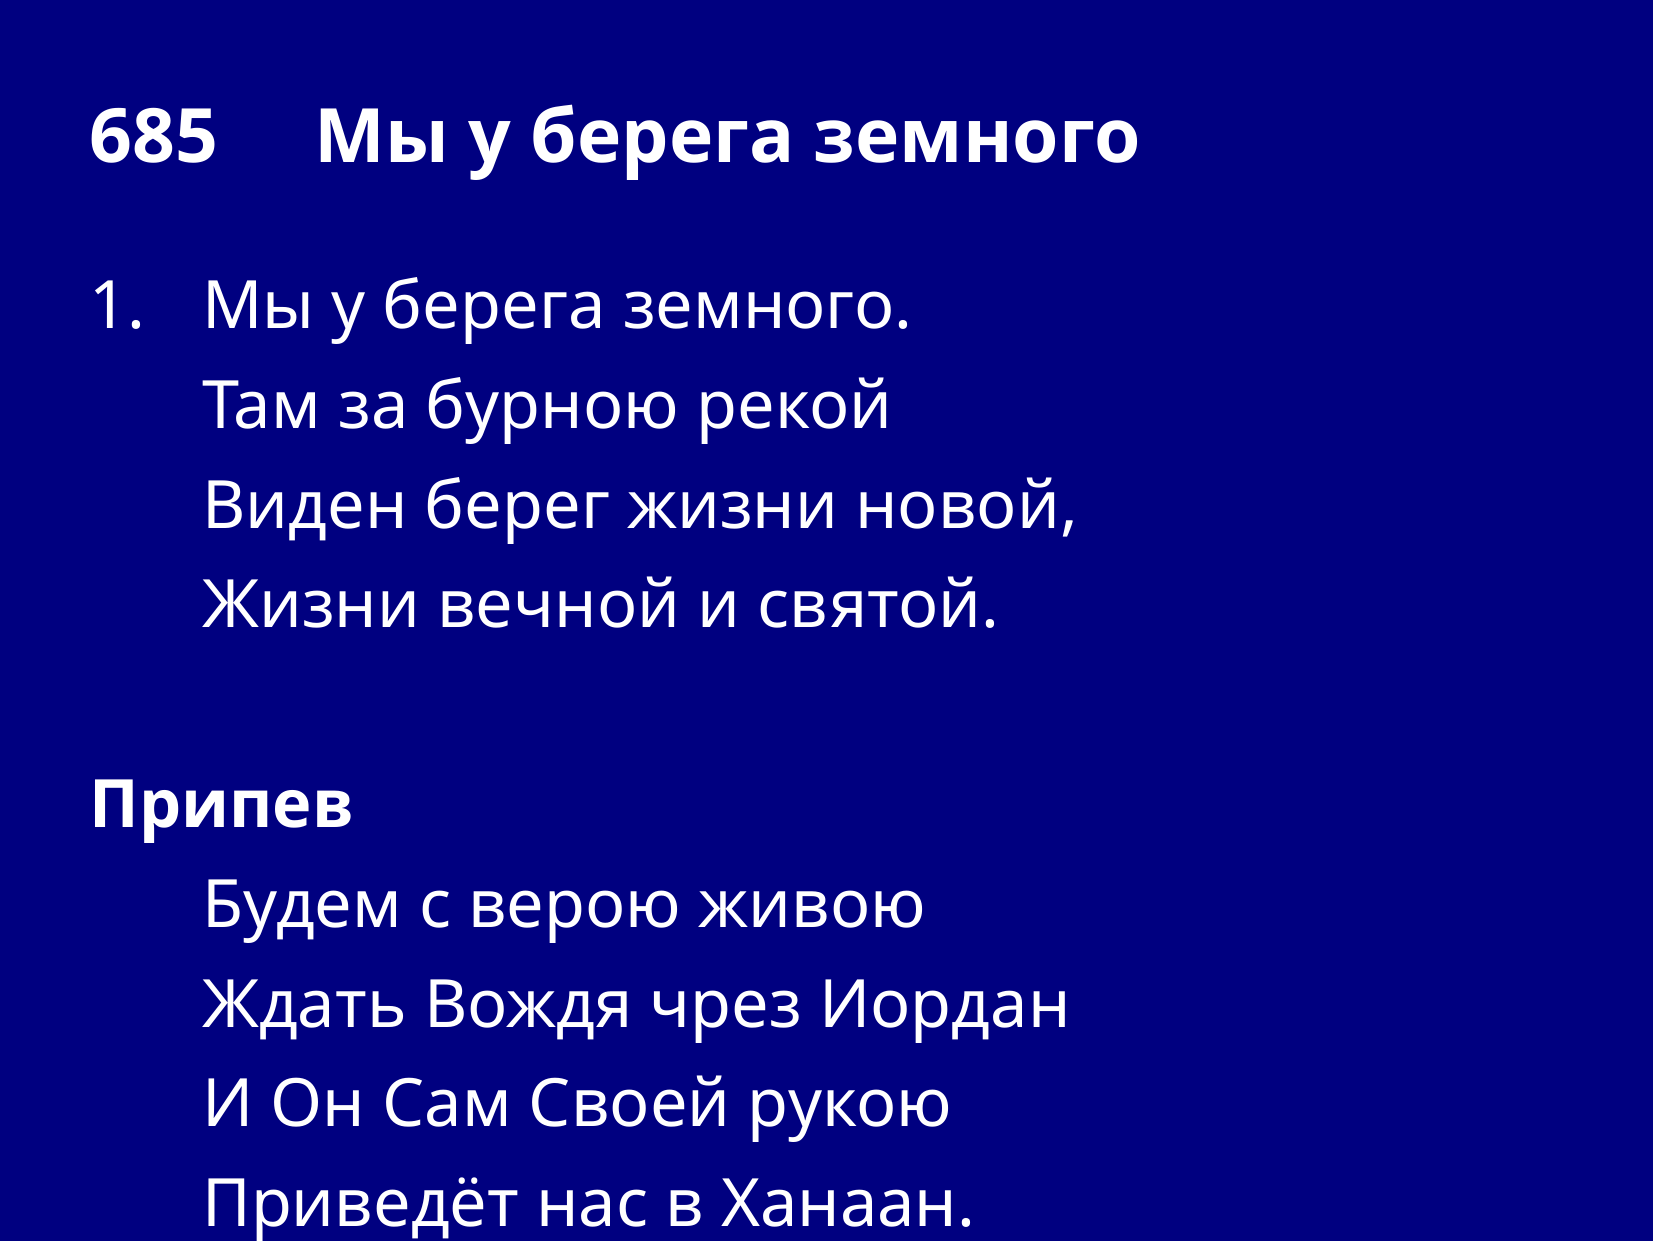

685	Мы у берега земного
1.	Мы у берега земного.
	Там за бурною рекой
	Виден берег жизни новой,
	Жизни вечной и святой.
Припев
	Будем с верою живою
	Ждать Вождя чрез Иордан
	И Он Сам Своей рукою
	Приведёт нас в Ханаан.